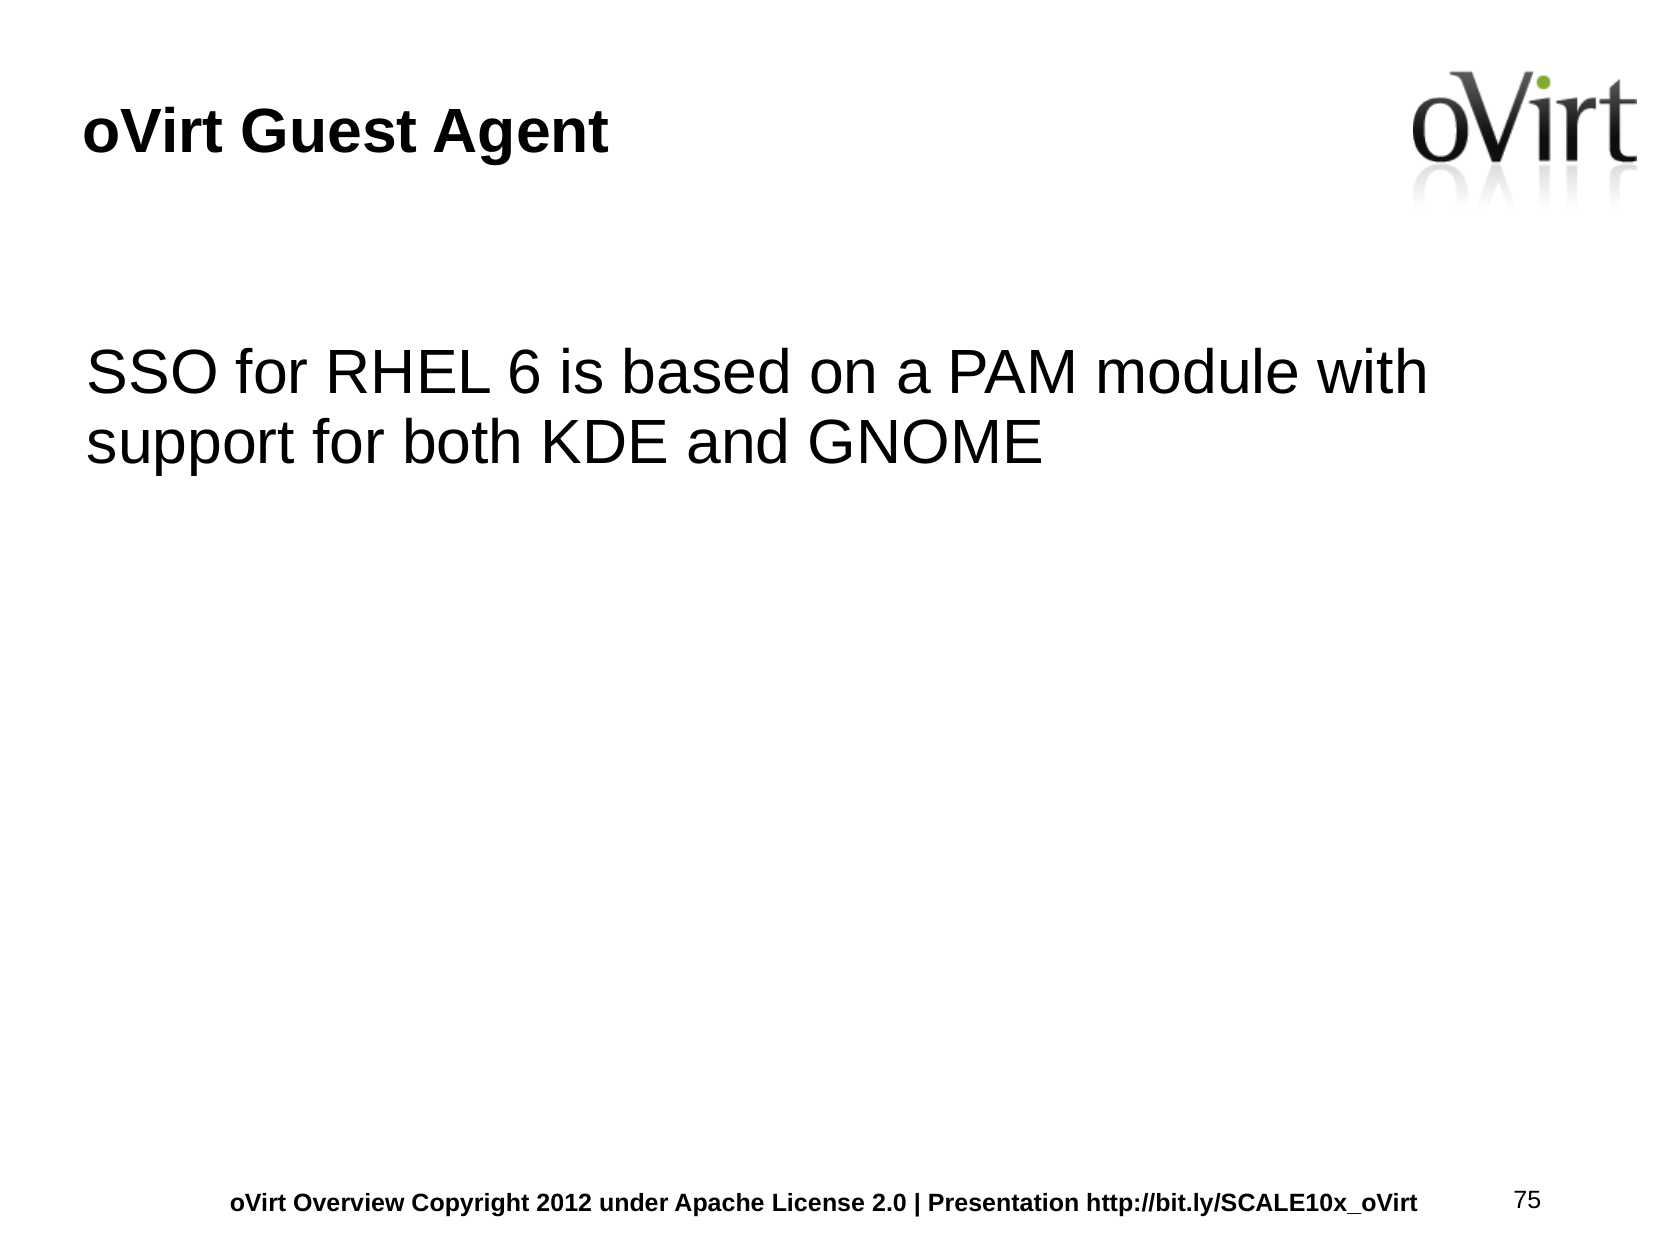

# oVirt Guest Agent
SSO for RHEL 6 is based on a PAM module with support for both KDE and GNOME